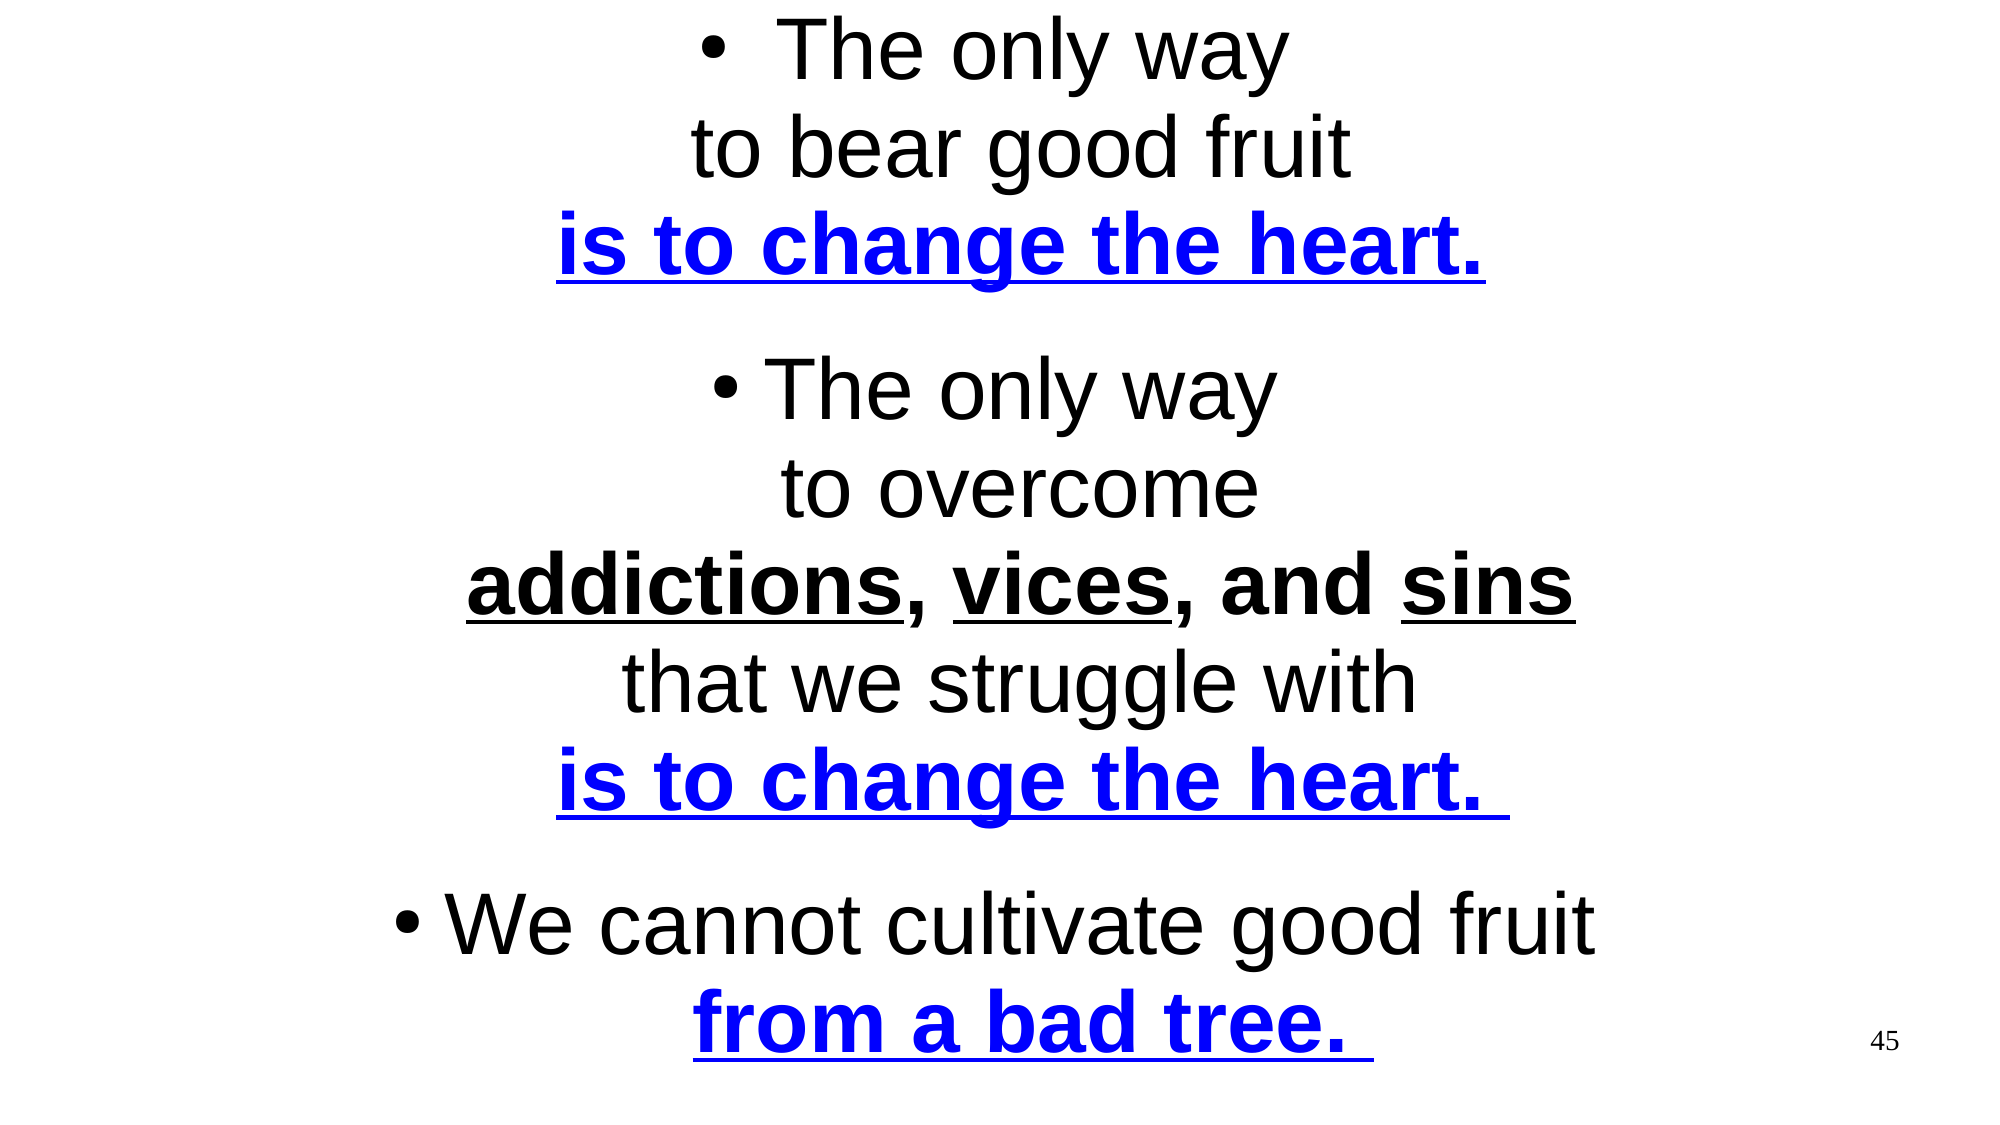

# The only way to bear good fruit is to change the heart.
The only way
to overcome
addictions, vices, and sins
that we struggle with
is to change the heart.
We cannot cultivate good fruit
from a bad tree.
45